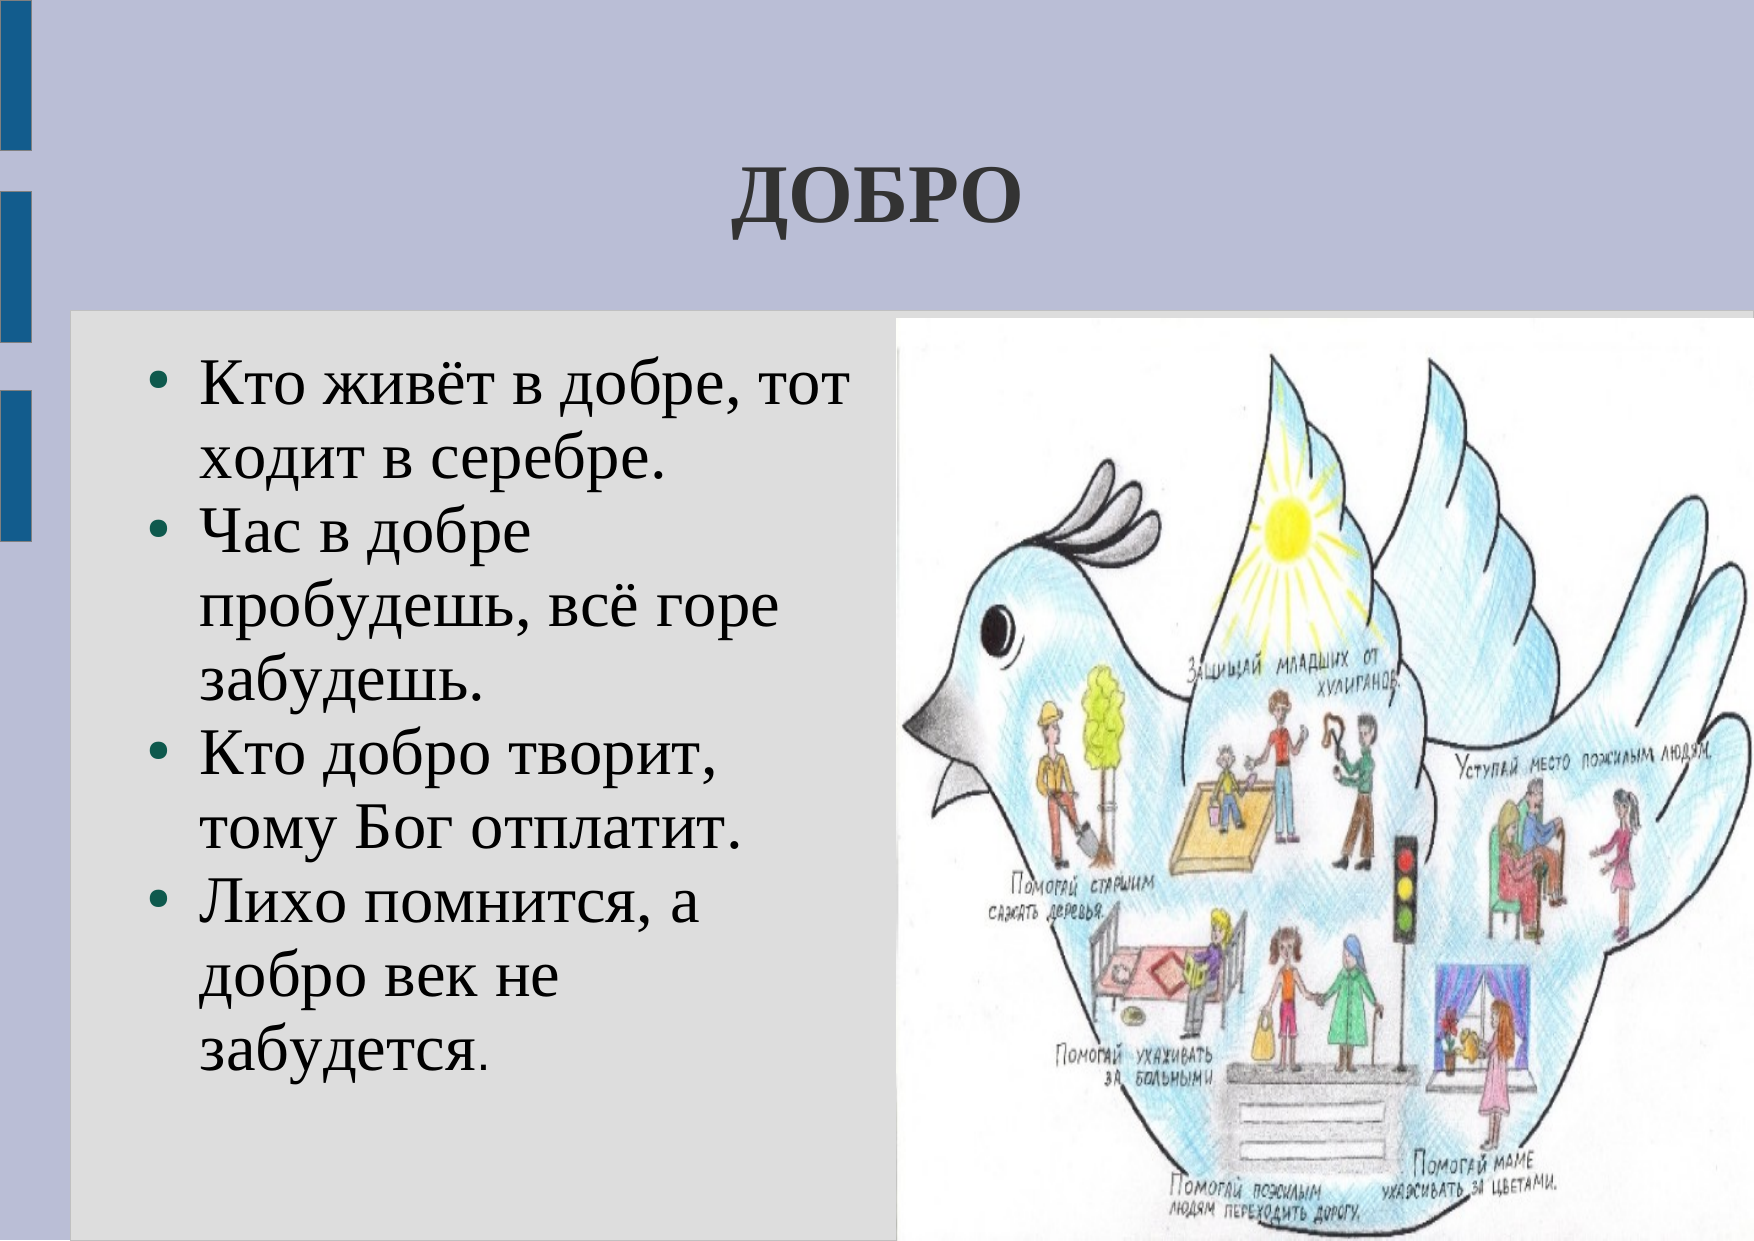

# ДОБРО
Кто живёт в добре, тот ходит в серебре.
Час в добре пробудешь, всё горе забудешь.
Кто добро творит, тому Бог отплатит.
Лихо помнится, а добро век не забудется.